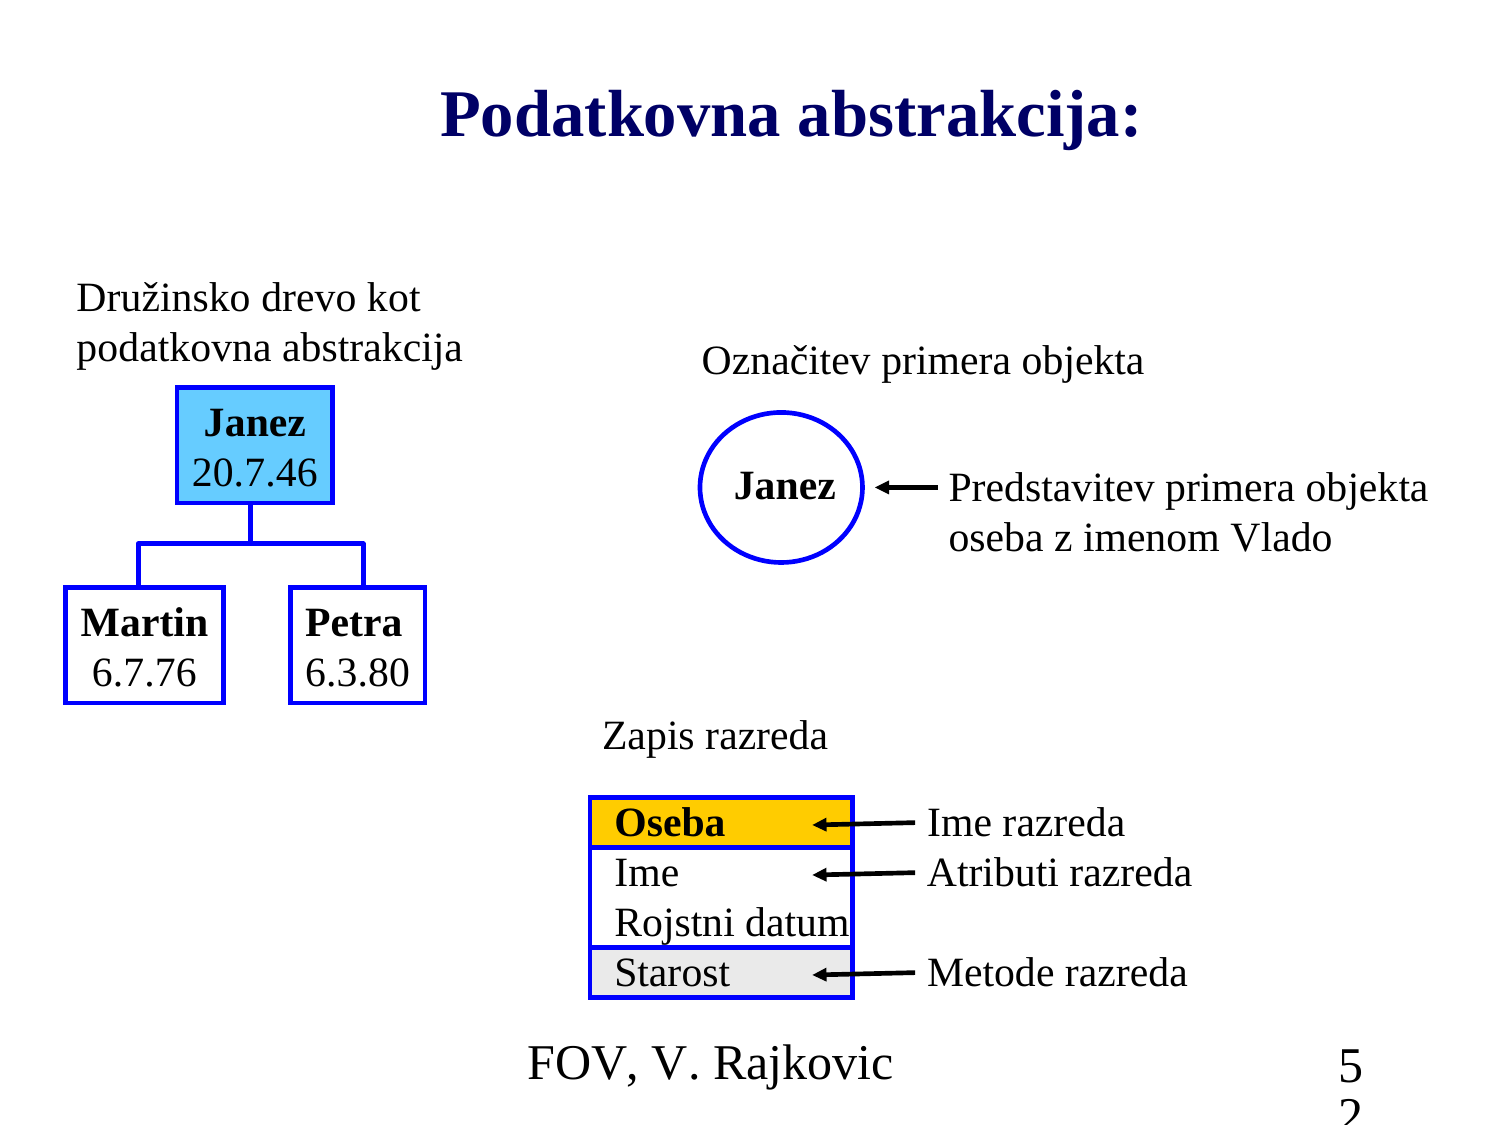

Podatkovna abstrakcija:
Družinsko drevo kot
podatkovna abstrakcija
Janez
20.7.46
Martin
6.7.76
Petra
6.3.80
Označitev primera objekta
Janez
Predstavitev primera objekta
oseba z imenom Vlado
Zapis razreda
Oseba
Ime
Rojstni datum
Starost
Ime razreda
Atributi razreda
Metode razreda
FOV, V. Rajkovic
52